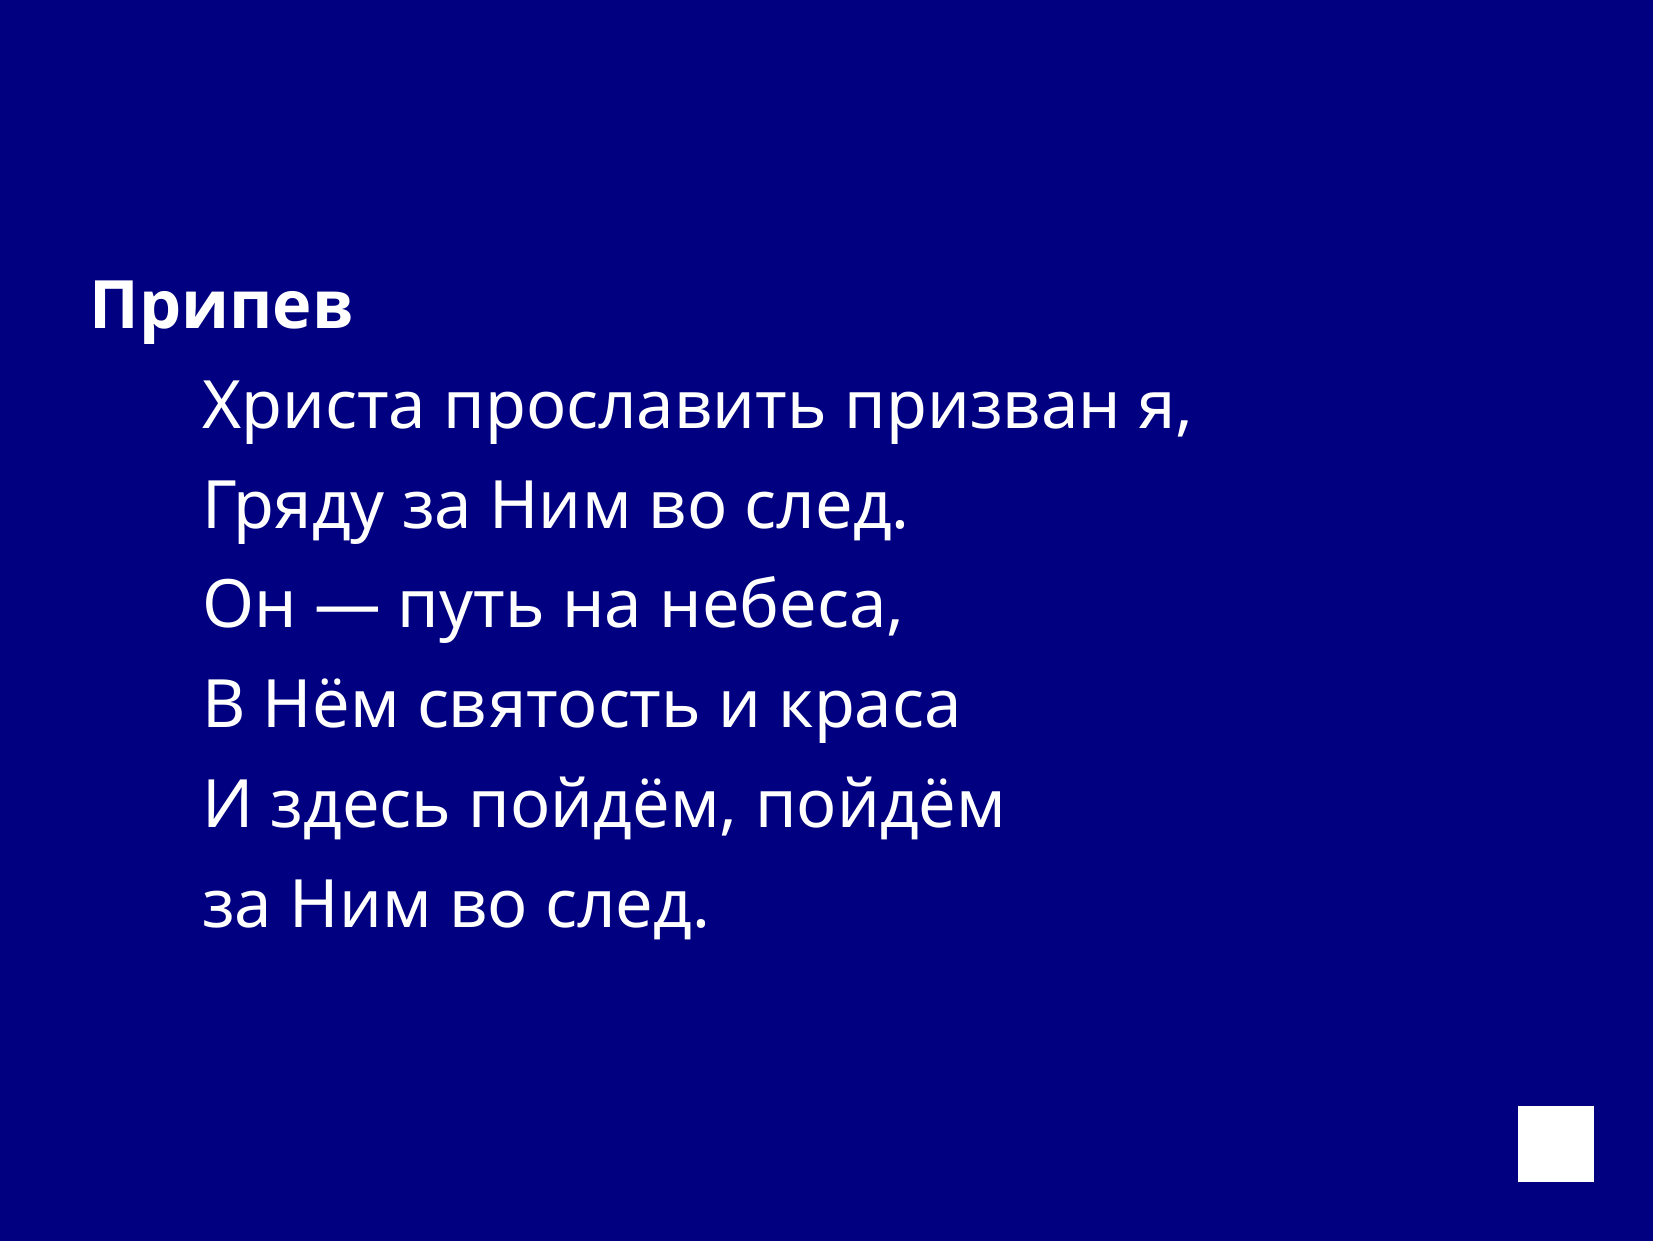

Припев
	Христа прославить призван я,
	Гряду за Ним во след.
	Он — путь на небеса,
	В Нём святость и краса
	И здесь пойдём, пойдём
	за Ним во след.